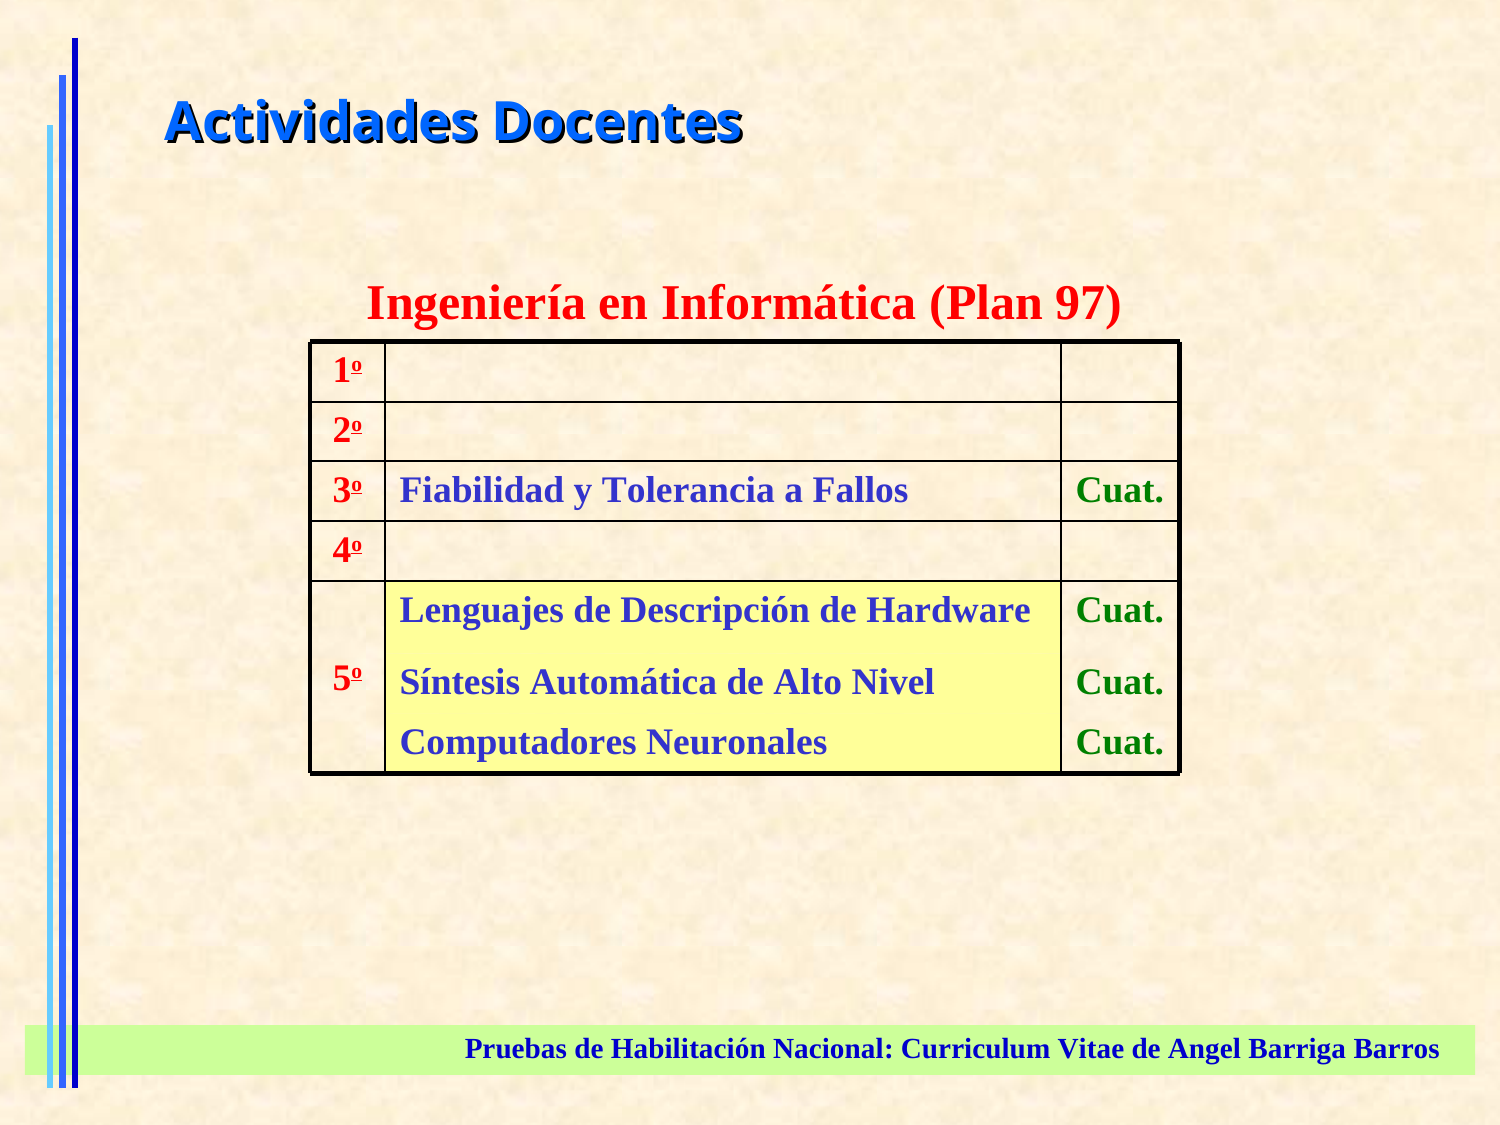

Actividades Docentes
Ingeniería en Informática (Plan 97)
1o
2o
3o
Fiabilidad y Tolerancia a Fallos
Cuat.
4o
5o
Lenguajes de Descripción de Hardware
Cuat.
Síntesis Automática de Alto Nivel
Cuat.
Computadores Neuronales
Cuat.